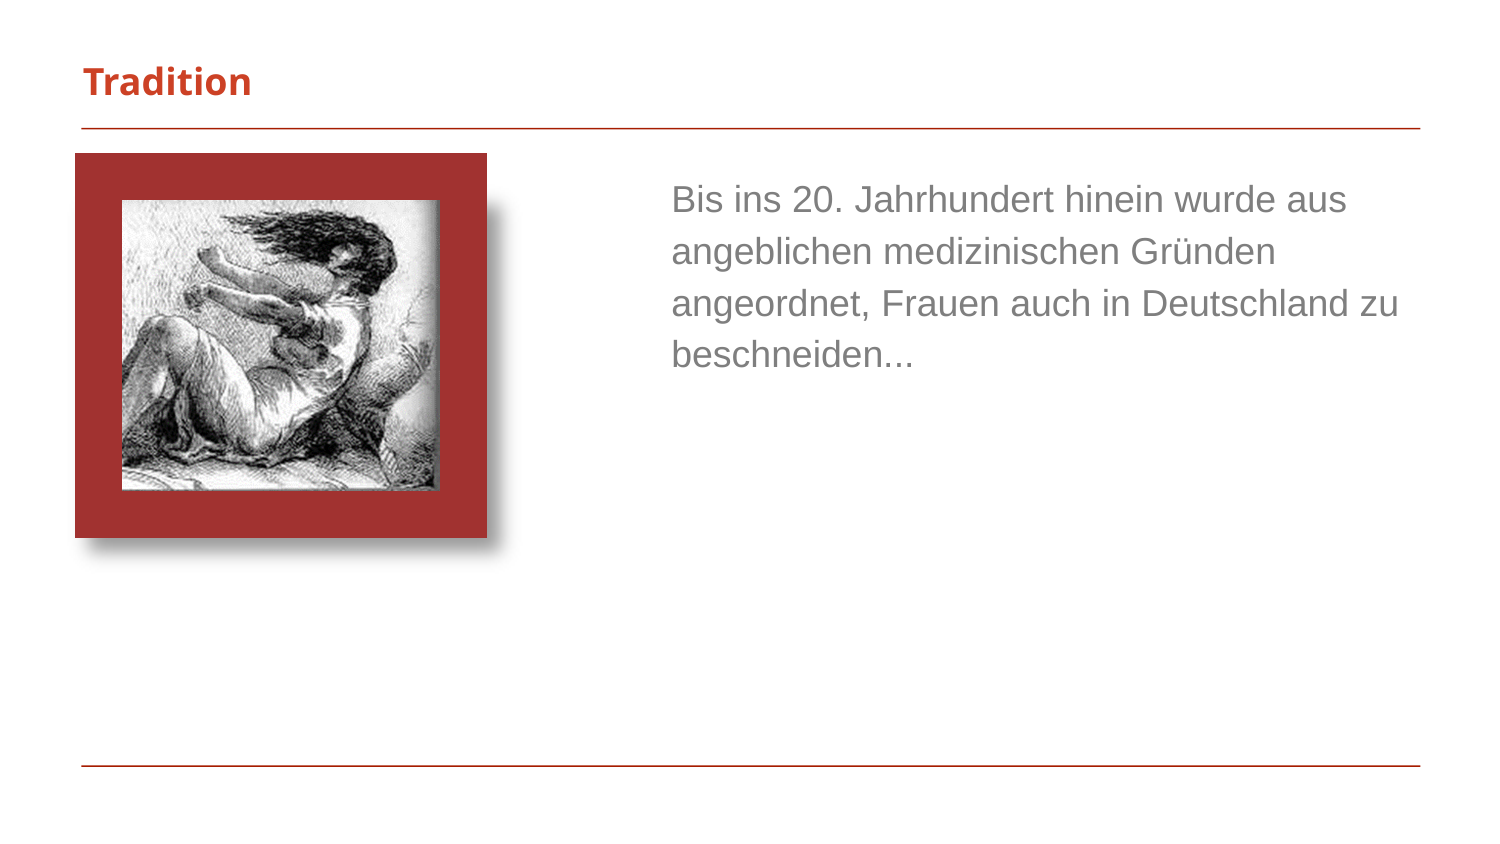

Tradition
Bis ins 20. Jahrhundert hinein wurde aus angeblichen medizinischen Gründen angeordnet, Frauen auch in Deutschland zu beschneiden...